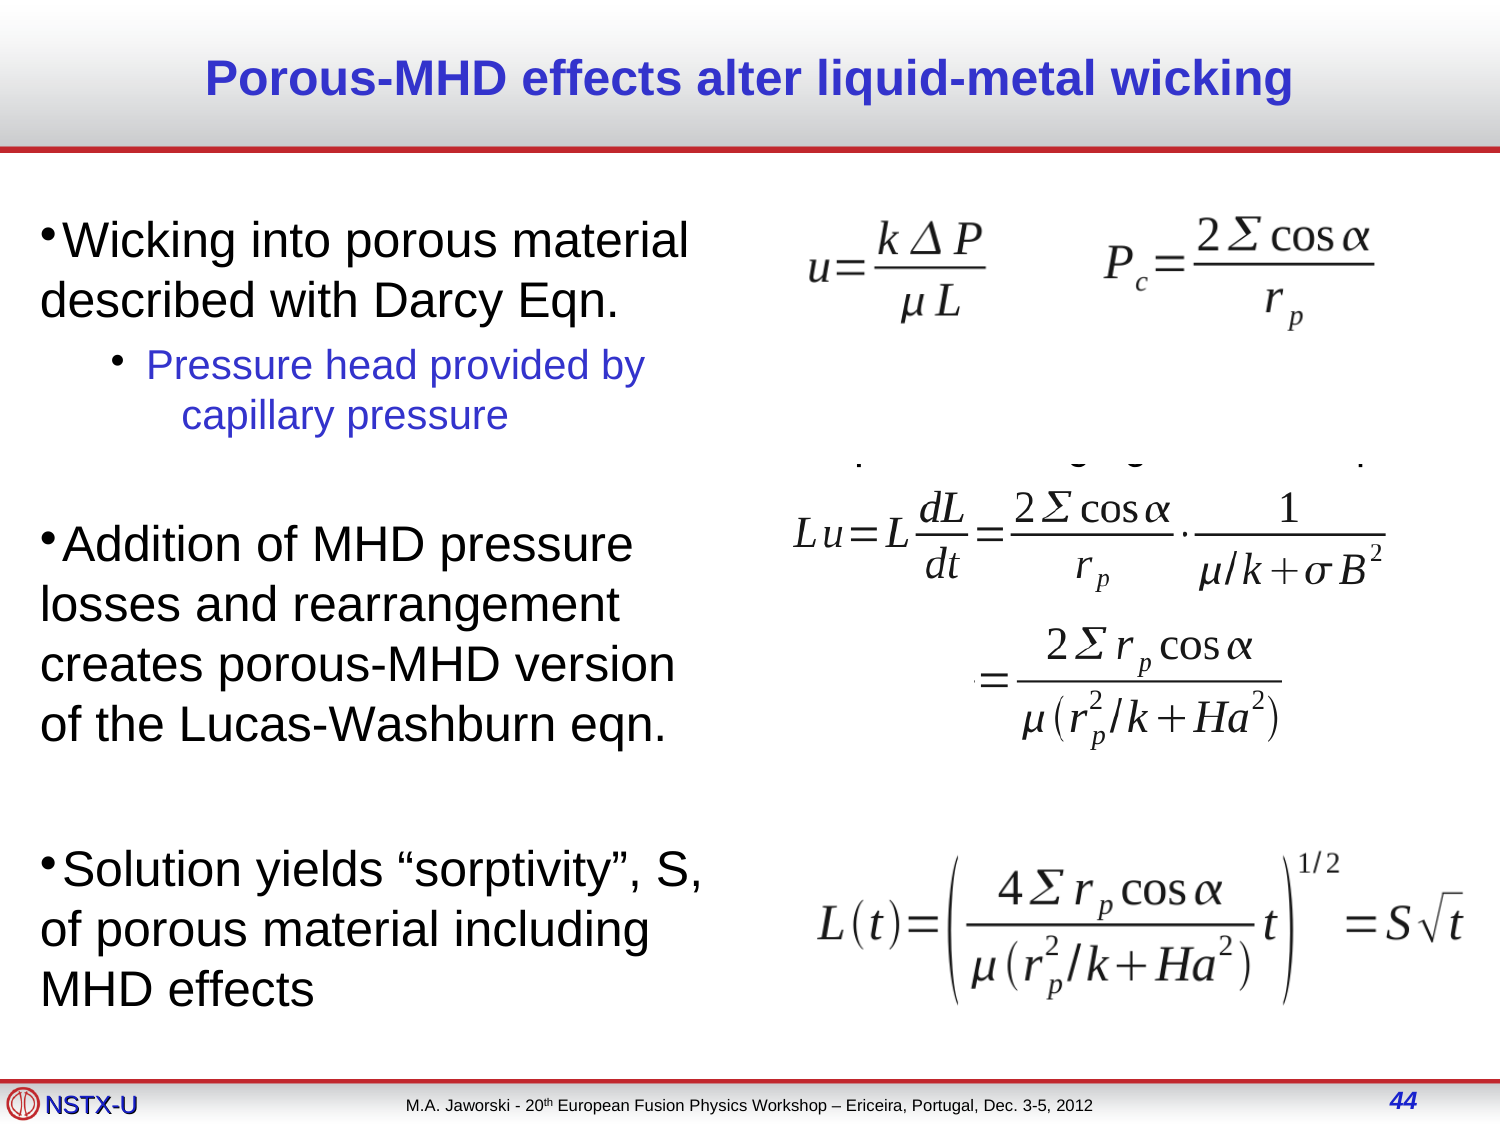

# Porous-MHD effects alter liquid-metal wicking
Wicking into porous material described with Darcy Eqn.
Pressure head provided by capillary pressure
Addition of MHD pressure losses and rearrangement creates porous-MHD version of the Lucas-Washburn eqn.
Solution yields “sorptivity”, S, of porous material including MHD effects